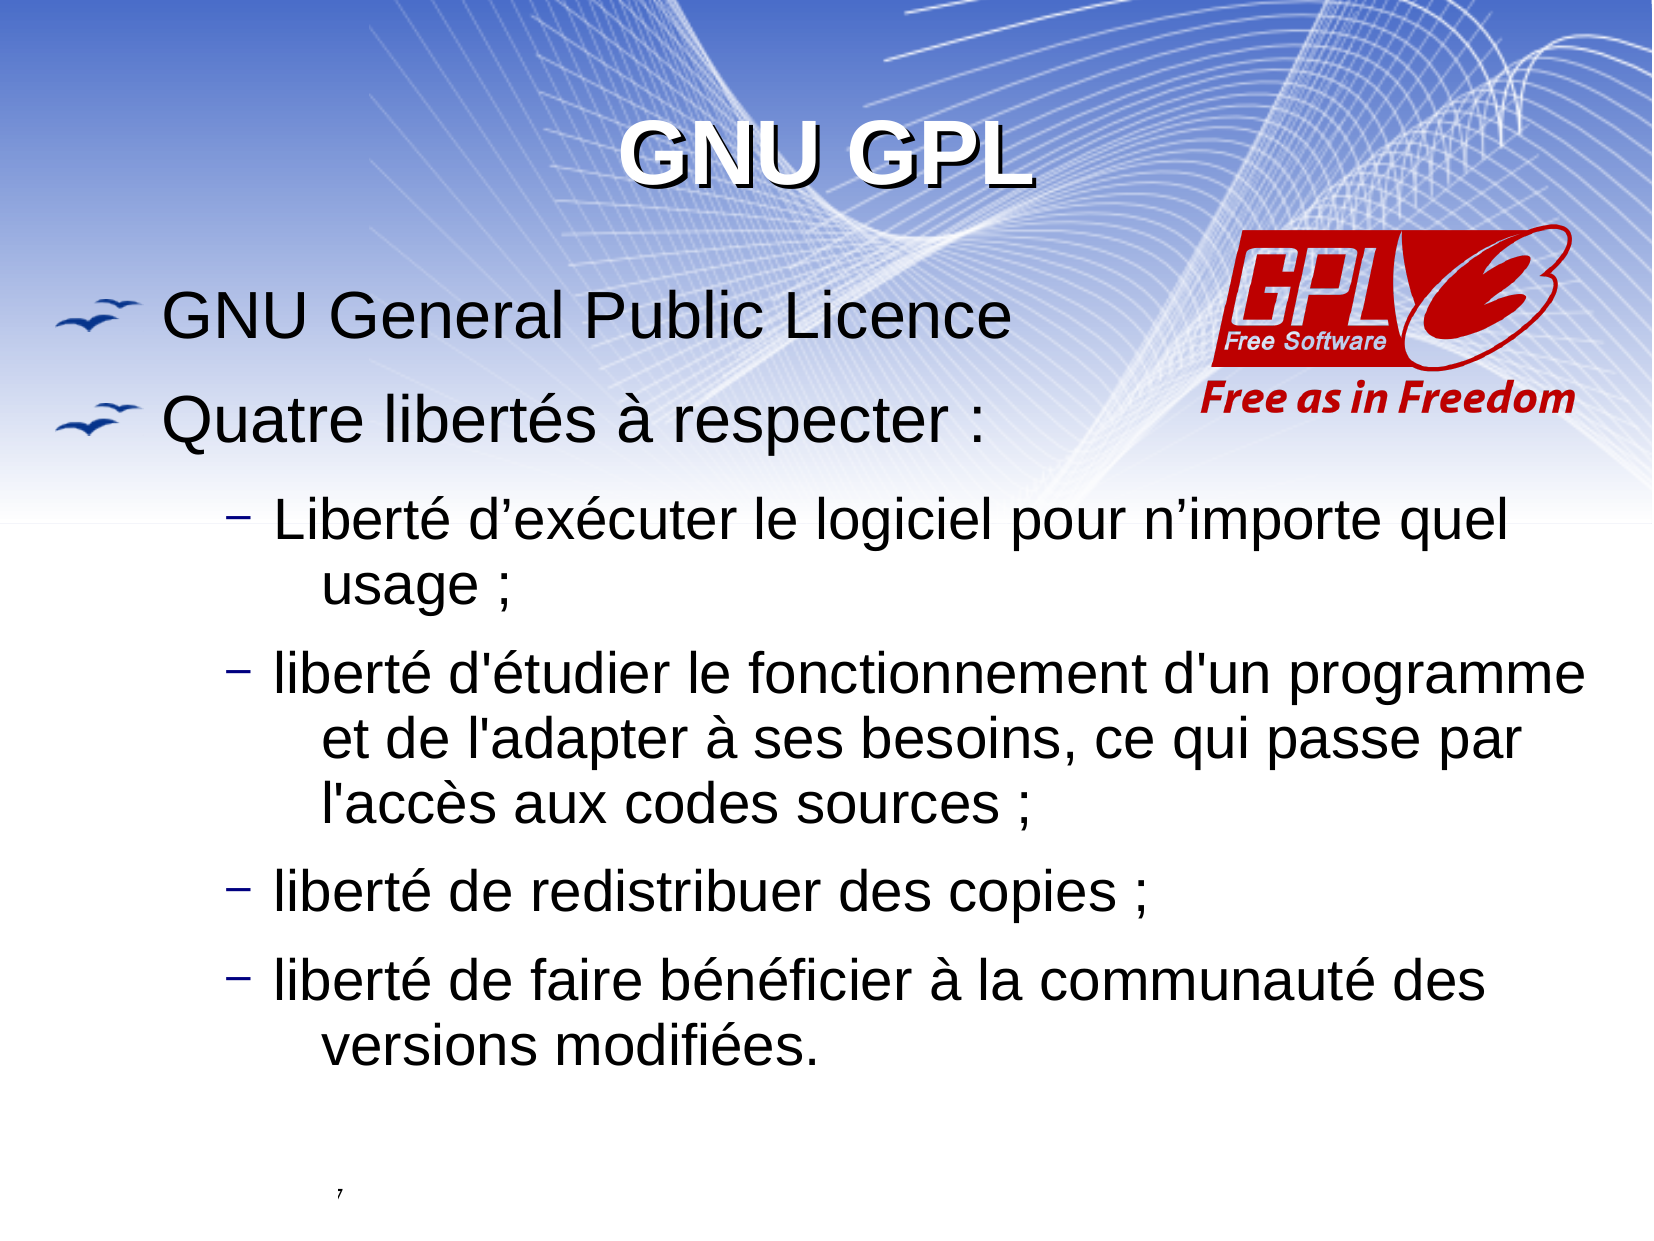

# GNU GPL
 GNU General Public Licence
 Quatre libertés à respecter :
Liberté d’exécuter le logiciel pour n’importe quel usage ;
liberté d'étudier le fonctionnement d'un programme et de l'adapter à ses besoins, ce qui passe par l'accès aux codes sources ;
liberté de redistribuer des copies ;
liberté de faire bénéficier à la communauté des versions modifiées.